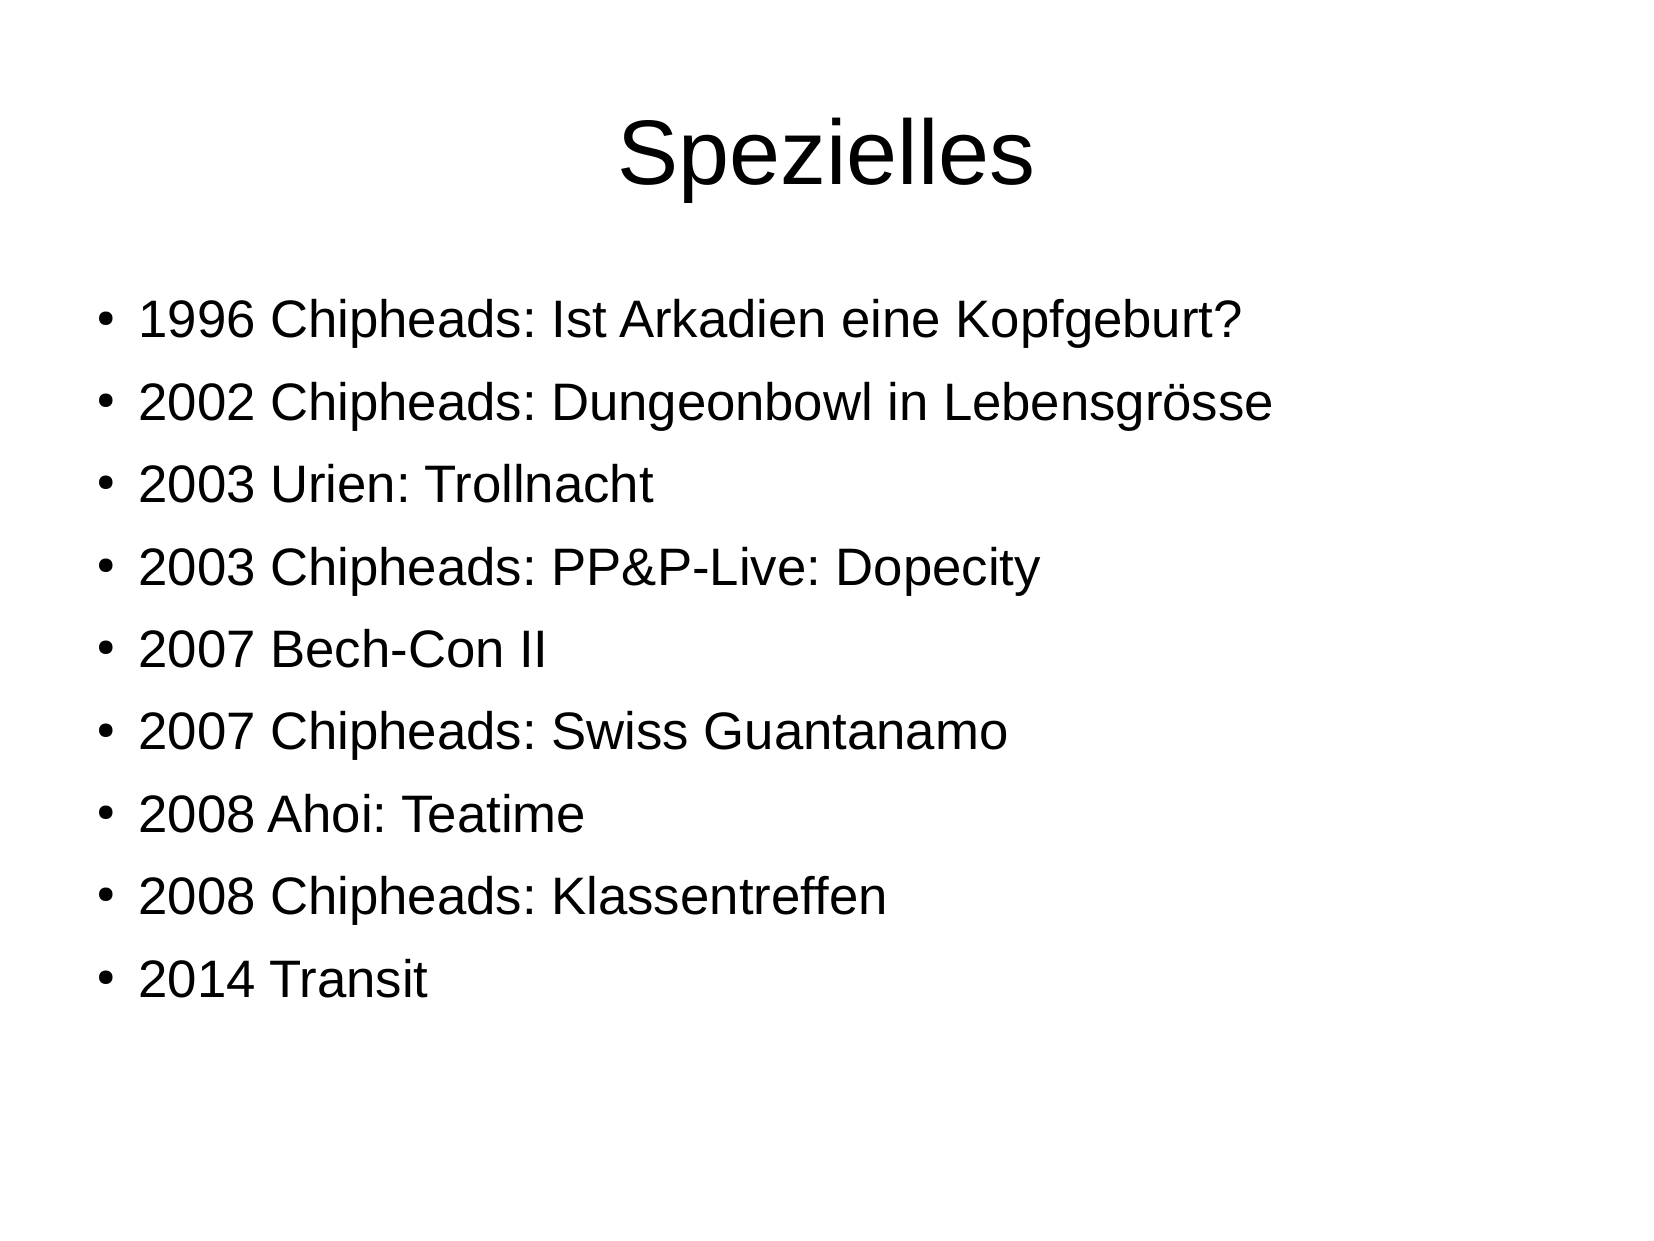

# Spezielles
1996 Chipheads: Ist Arkadien eine Kopfgeburt?
2002 Chipheads: Dungeonbowl in Lebensgrösse
2003 Urien: Trollnacht
2003 Chipheads: PP&P-Live: Dopecity
2007 Bech-Con II
2007 Chipheads: Swiss Guantanamo
2008 Ahoi: Teatime
2008 Chipheads: Klassentreffen
2014 Transit